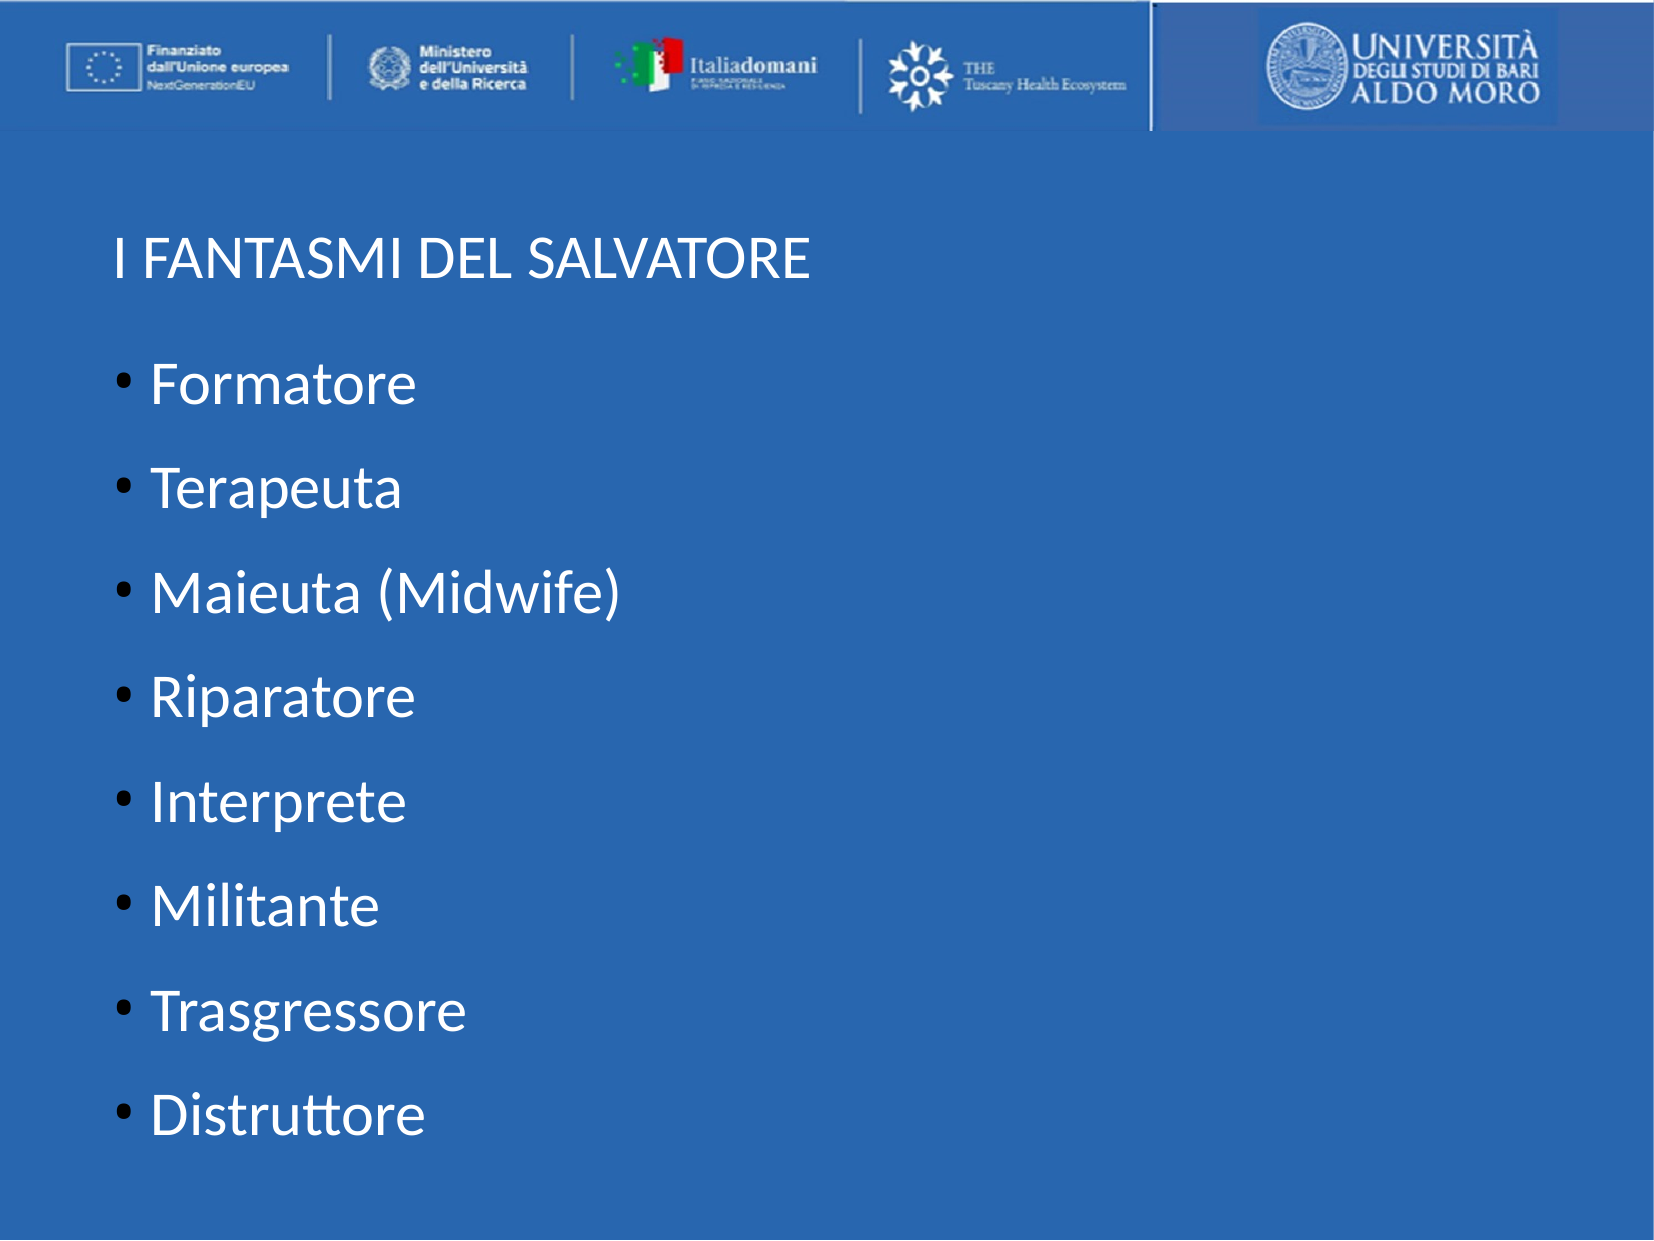

I FANTASMI DEL SALVATORE
 Formatore
 Terapeuta
 Maieuta (Midwife)
 Riparatore
 Interprete
 Militante
 Trasgressore
 Distruttore